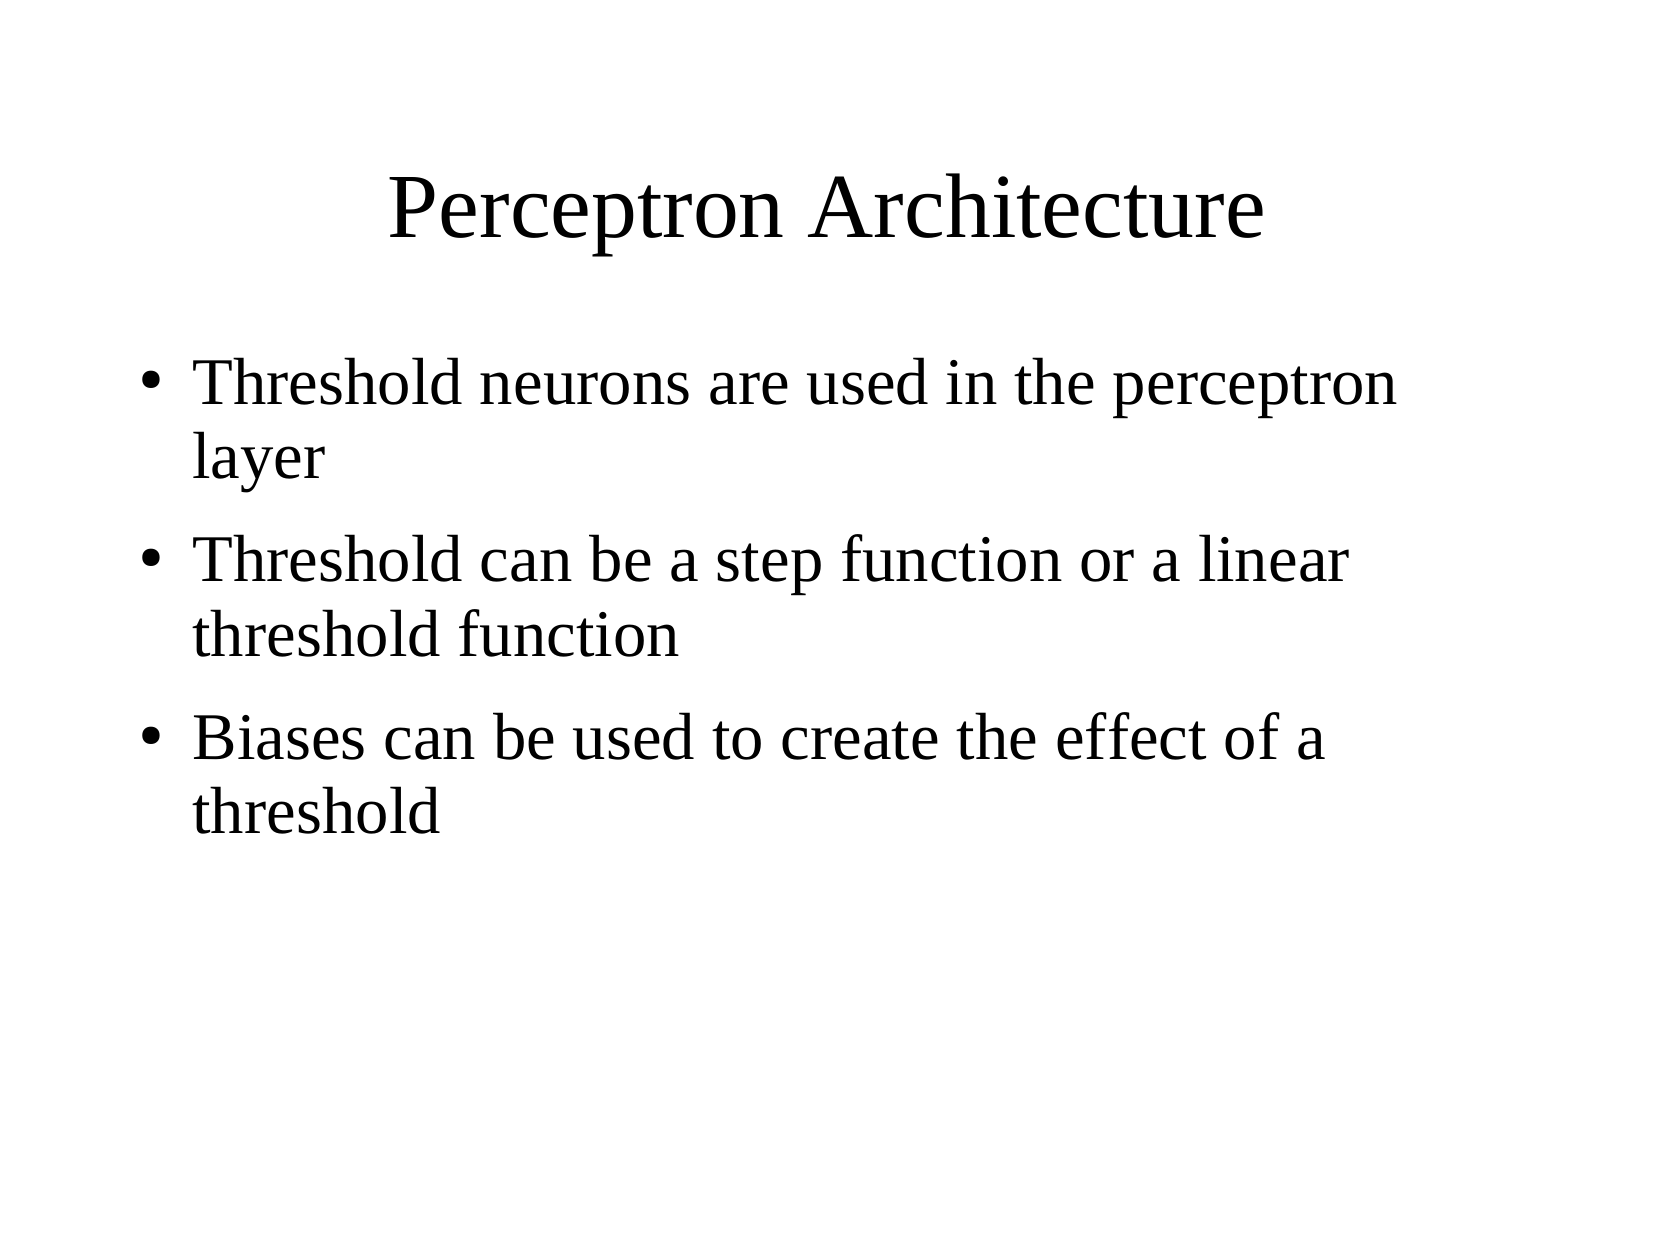

# Perceptron Architecture
Threshold neurons are used in the perceptron layer
Threshold can be a step function or a linear threshold function
Biases can be used to create the effect of a threshold